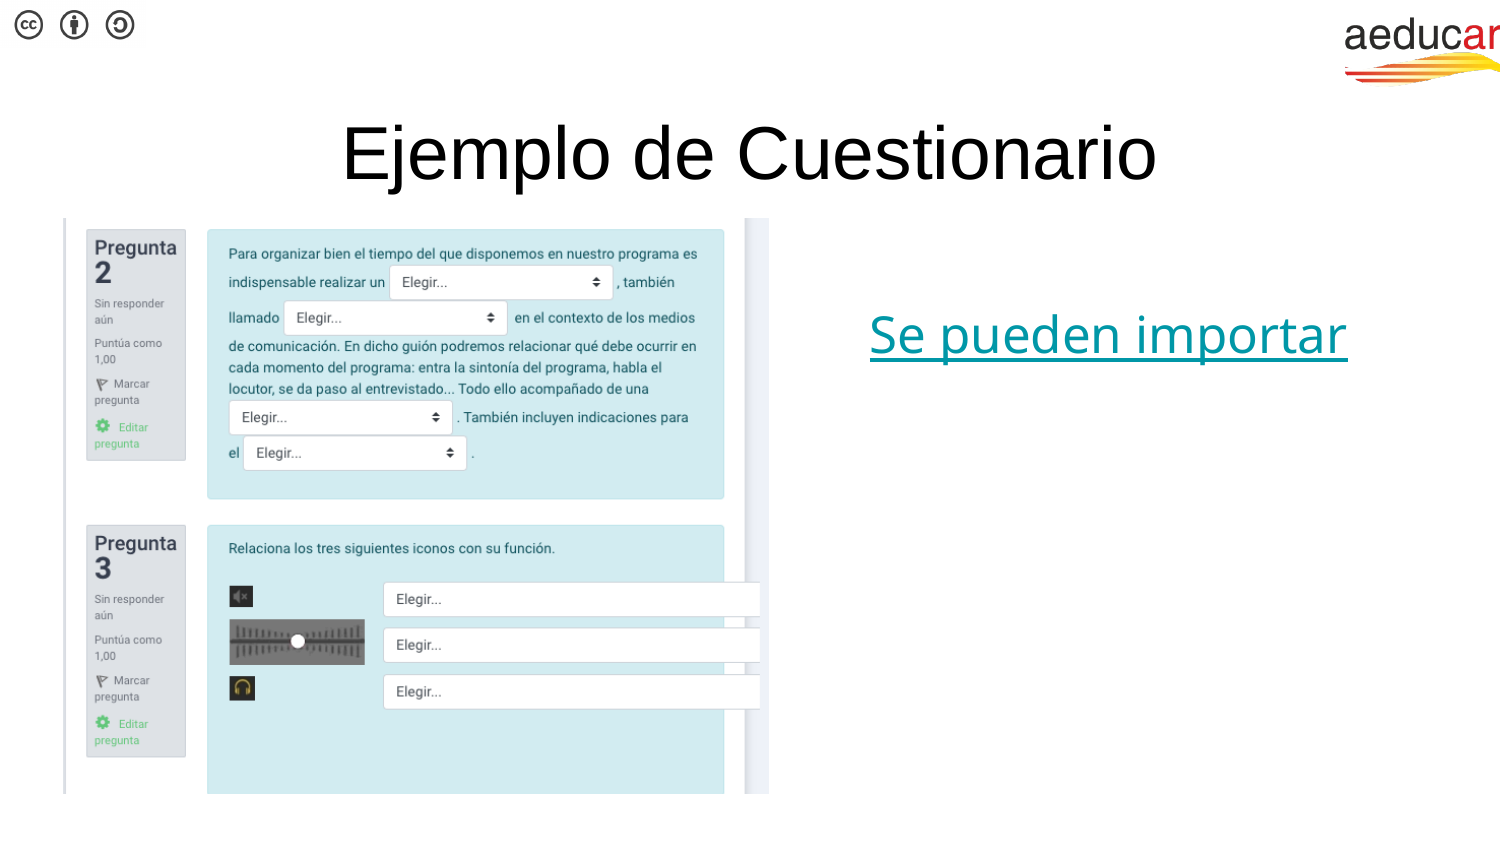

# Ejemplo de Cuestionario
Se pueden importar